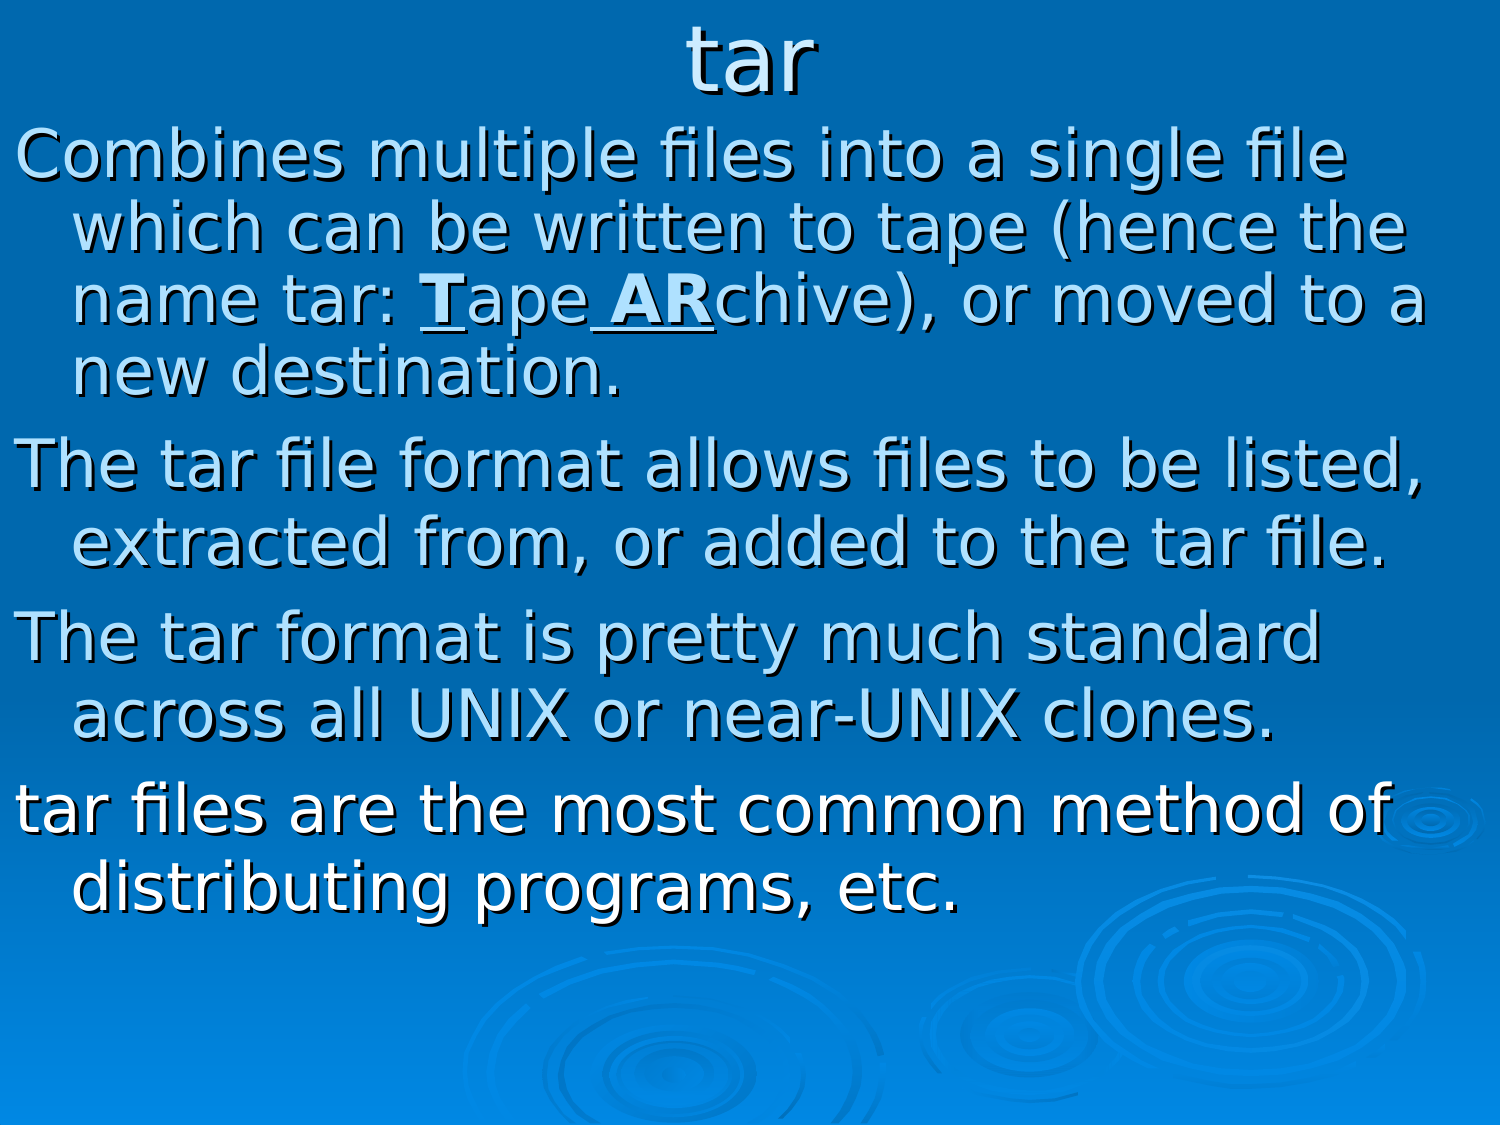

# tar
Combines multiple files into a single file which can be written to tape (hence the name tar: Tape ARchive), or moved to a new destination.
The tar file format allows files to be listed, extracted from, or added to the tar file.
The tar format is pretty much standard across all UNIX or near-UNIX clones.
tar files are the most common method of distributing programs, etc.